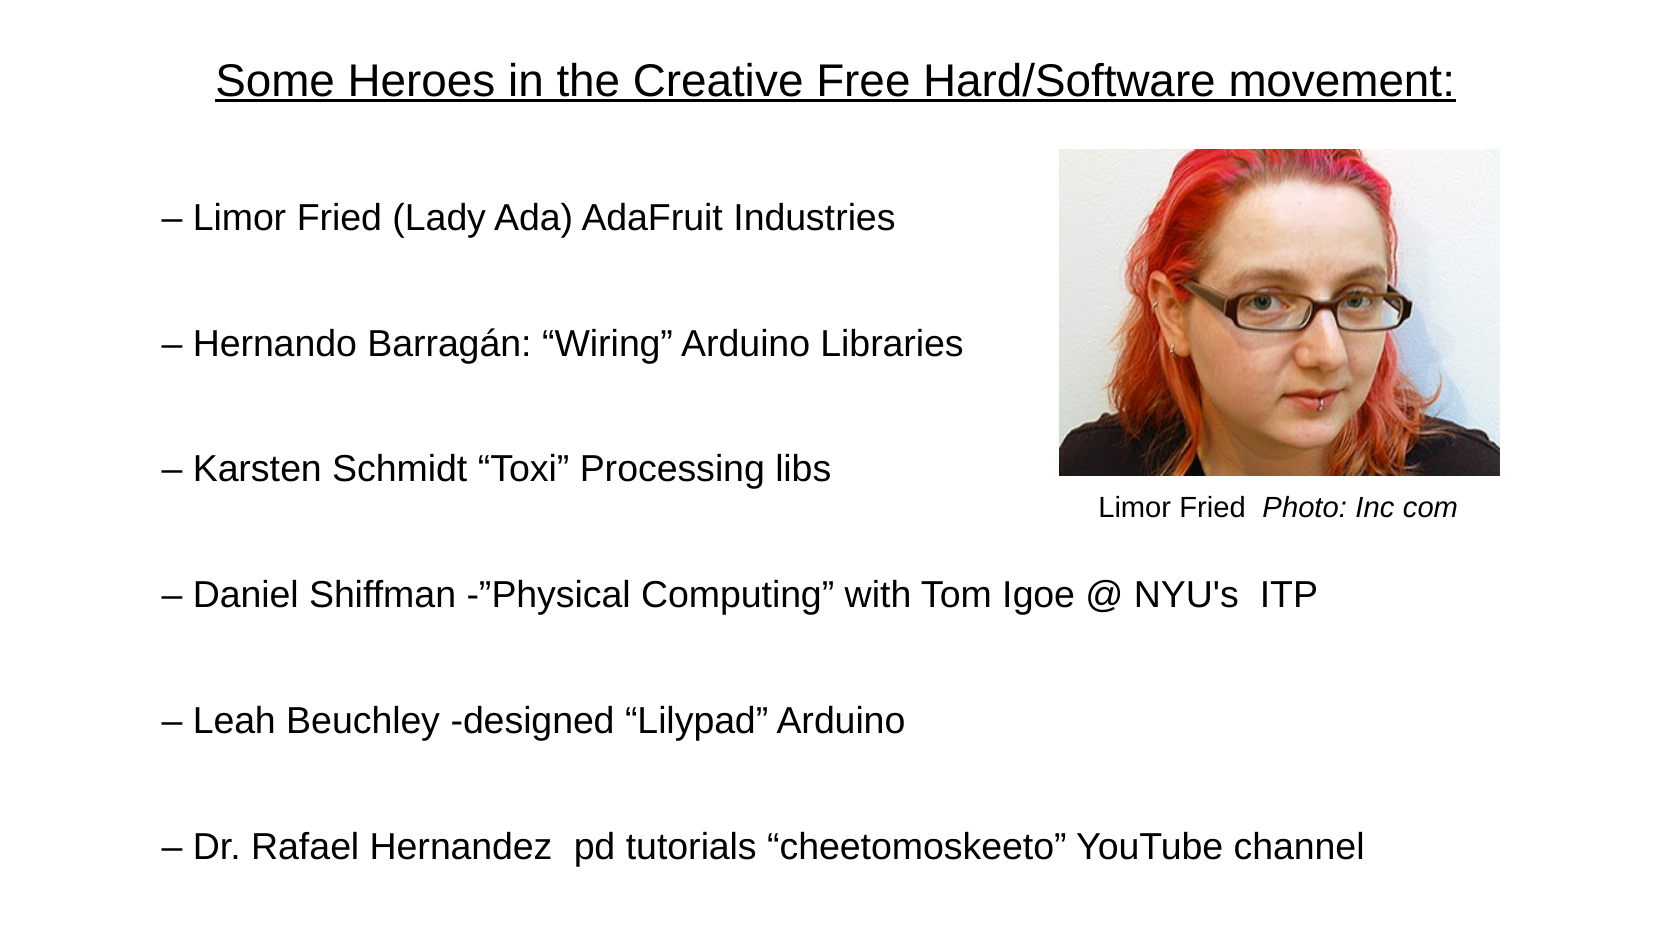

Some Heroes in the Creative Free Hard/Software movement:
# – Limor Fried (Lady Ada) AdaFruit Industries – Hernando Barragán: “Wiring” Arduino Libraries – Karsten Schmidt “Toxi” Processing libs – Daniel Shiffman -”Physical Computing” with Tom Igoe @ NYU's ITP – Leah Beuchley -designed “Lilypad” Arduino – Dr. Rafael Hernandez pd tutorials “cheetomoskeeto” YouTube channel
Limor Fried Photo: Inc com